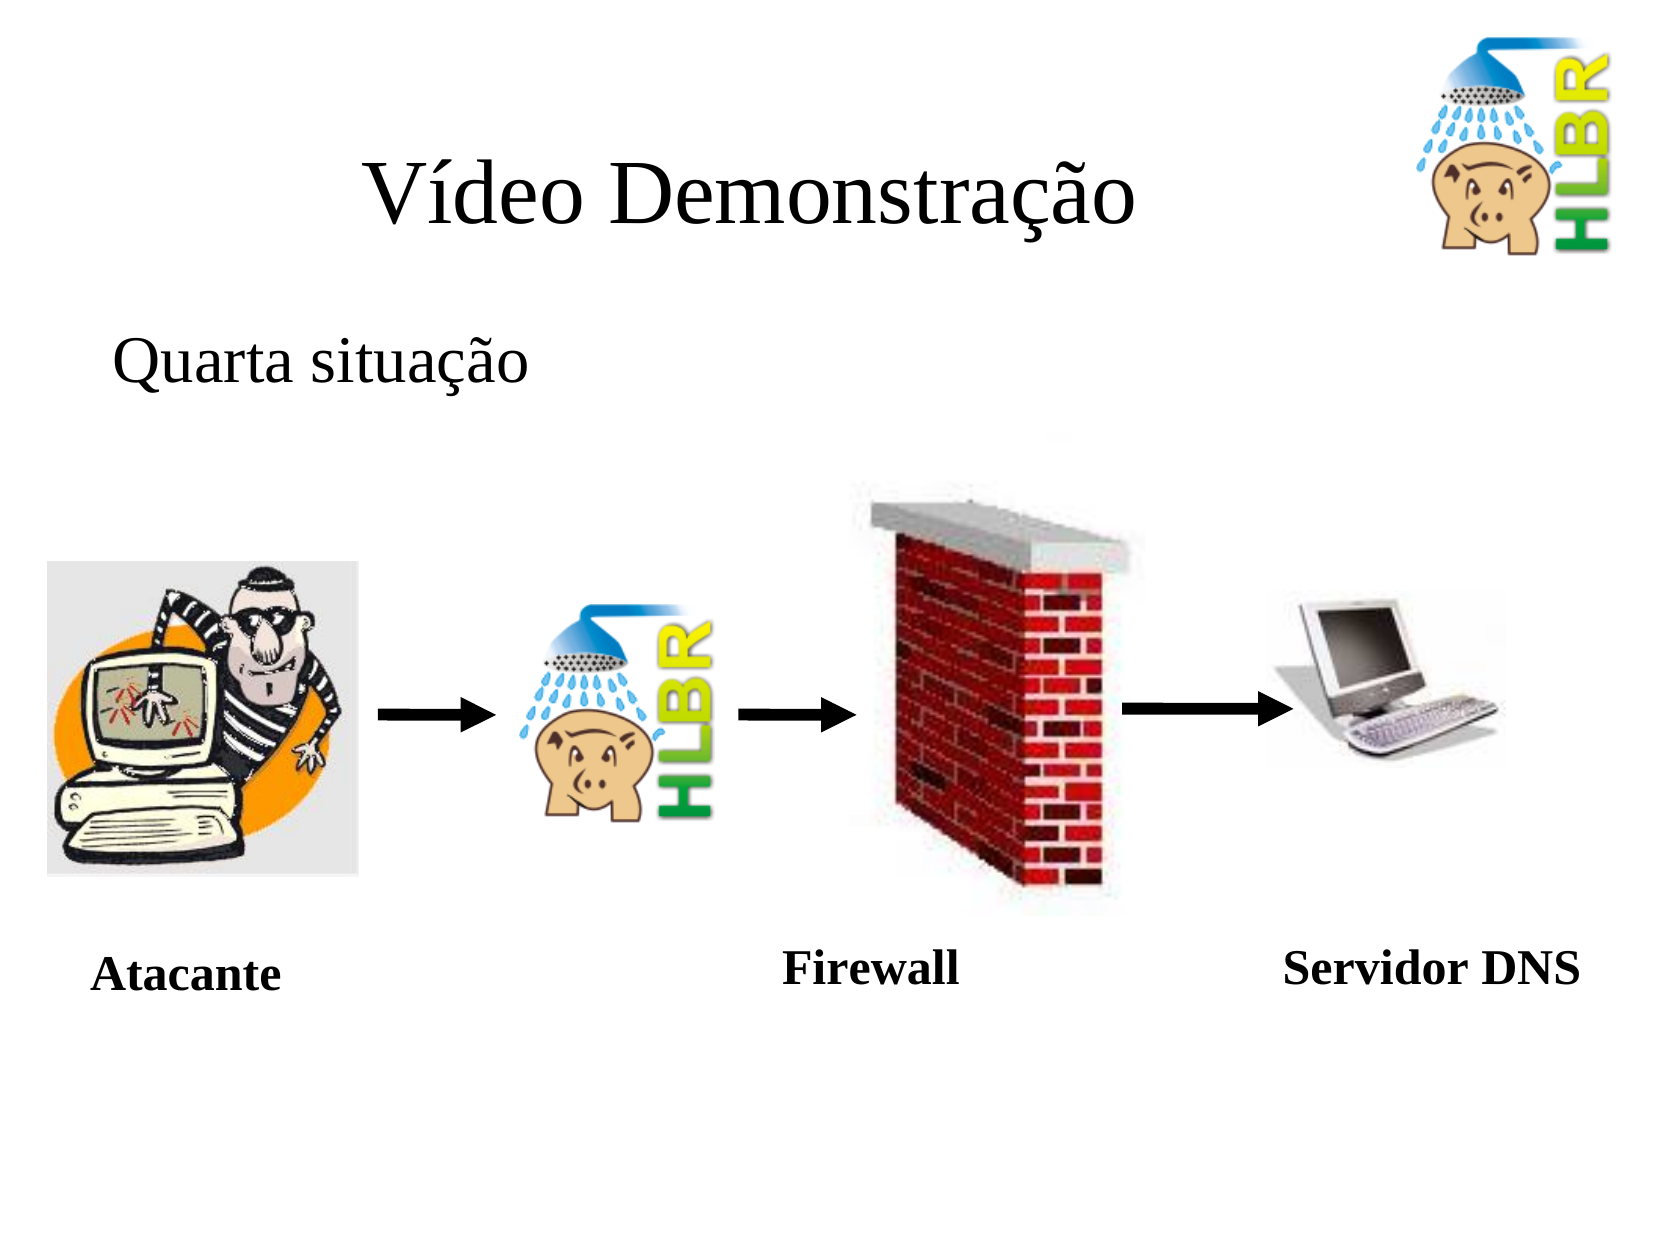

# Vídeo Demonstração
Quarta situação
Firewall
Servidor DNS
Atacante